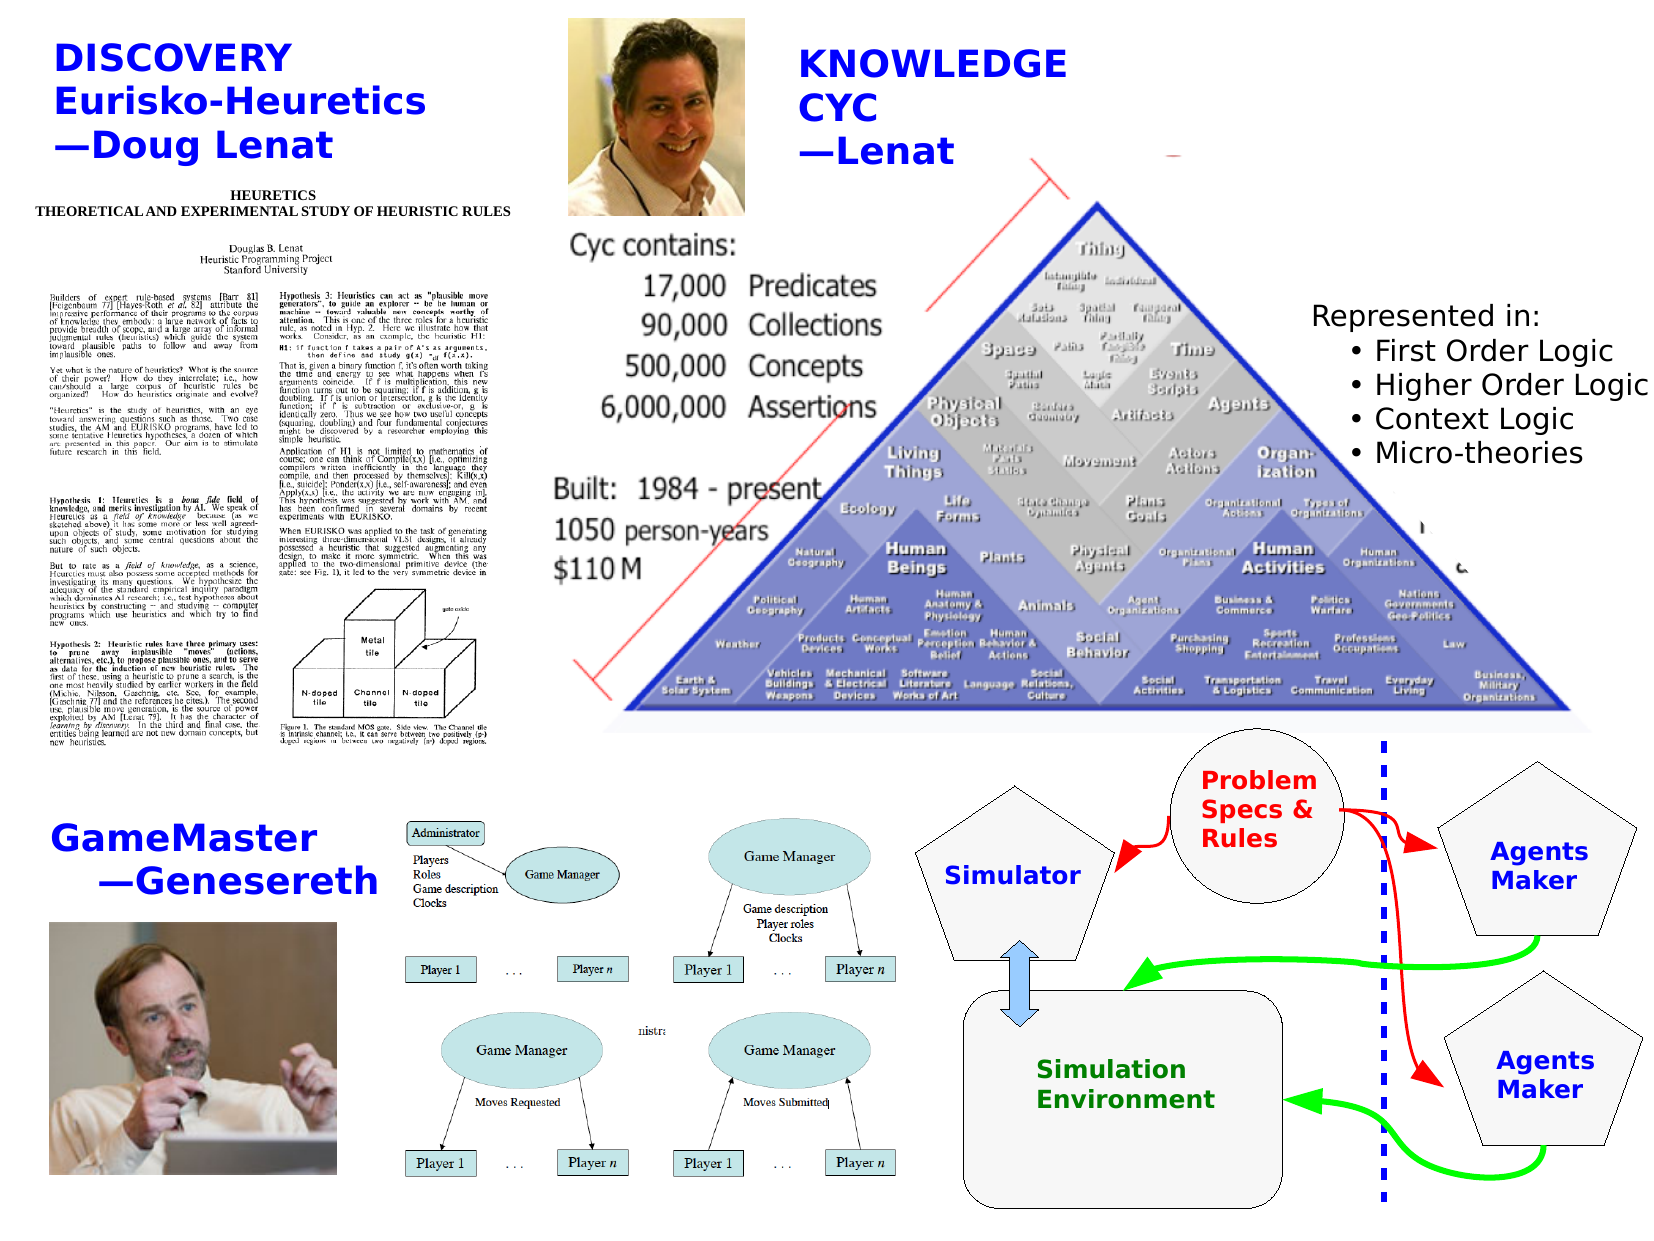

DISCOVERY
Eurisko-Heuretics
—Doug Lenat
KNOWLEDGE
CYC
—Lenat
HEURETICS
THEORETICAL AND EXPERIMENTAL STUDY OF HEURISTIC RULES
Represented in:
 • First Order Logic
 • Higher Order Logic
 • Context Logic
 • Micro-theories
Problem Specs & Rules
GameMaster
—Genesereth
Agents
Maker
Simulator
Agents
Maker
Simulation
Environment